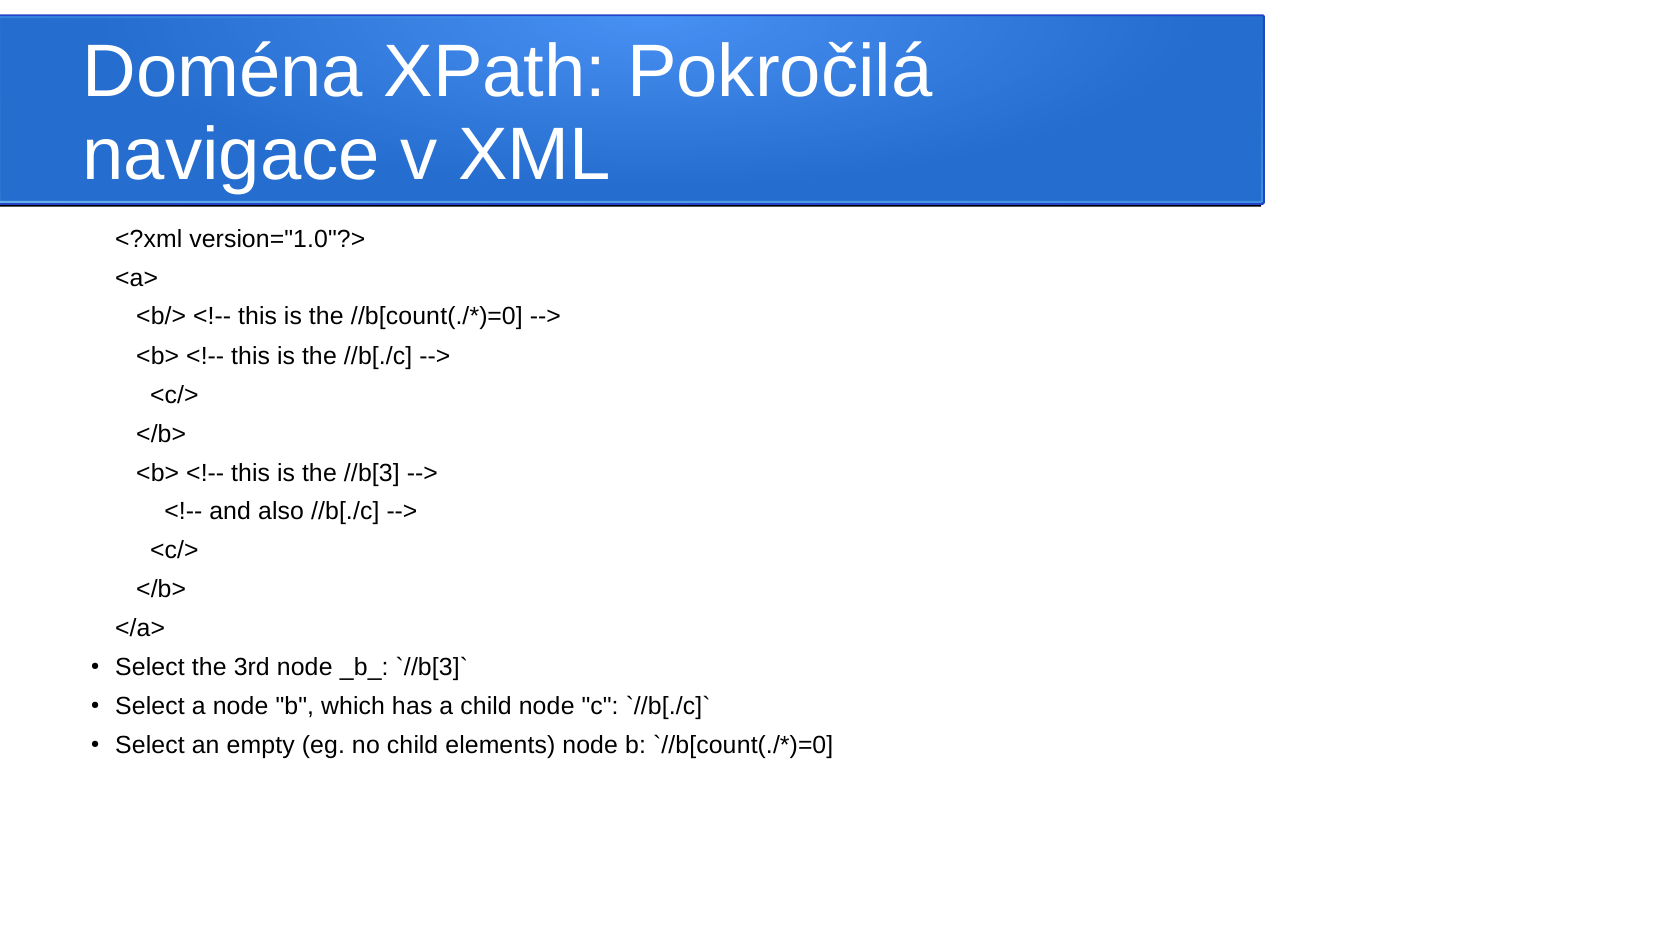

# Doména XPath: Pokročilá navigace v XML
<?xml version="1.0"?>
<a>
 <b/> <!-- this is the //b[count(./*)=0] -->
 <b> <!-- this is the //b[./c] -->
 <c/>
 </b>
 <b> <!-- this is the //b[3] -->
 <!-- and also //b[./c] -->
 <c/>
 </b>
</a>
Select the 3rd node _b_: `//b[3]`
Select a node "b", which has a child node "c": `//b[./c]`
Select an empty (eg. no child elements) node b: `//b[count(./*)=0]